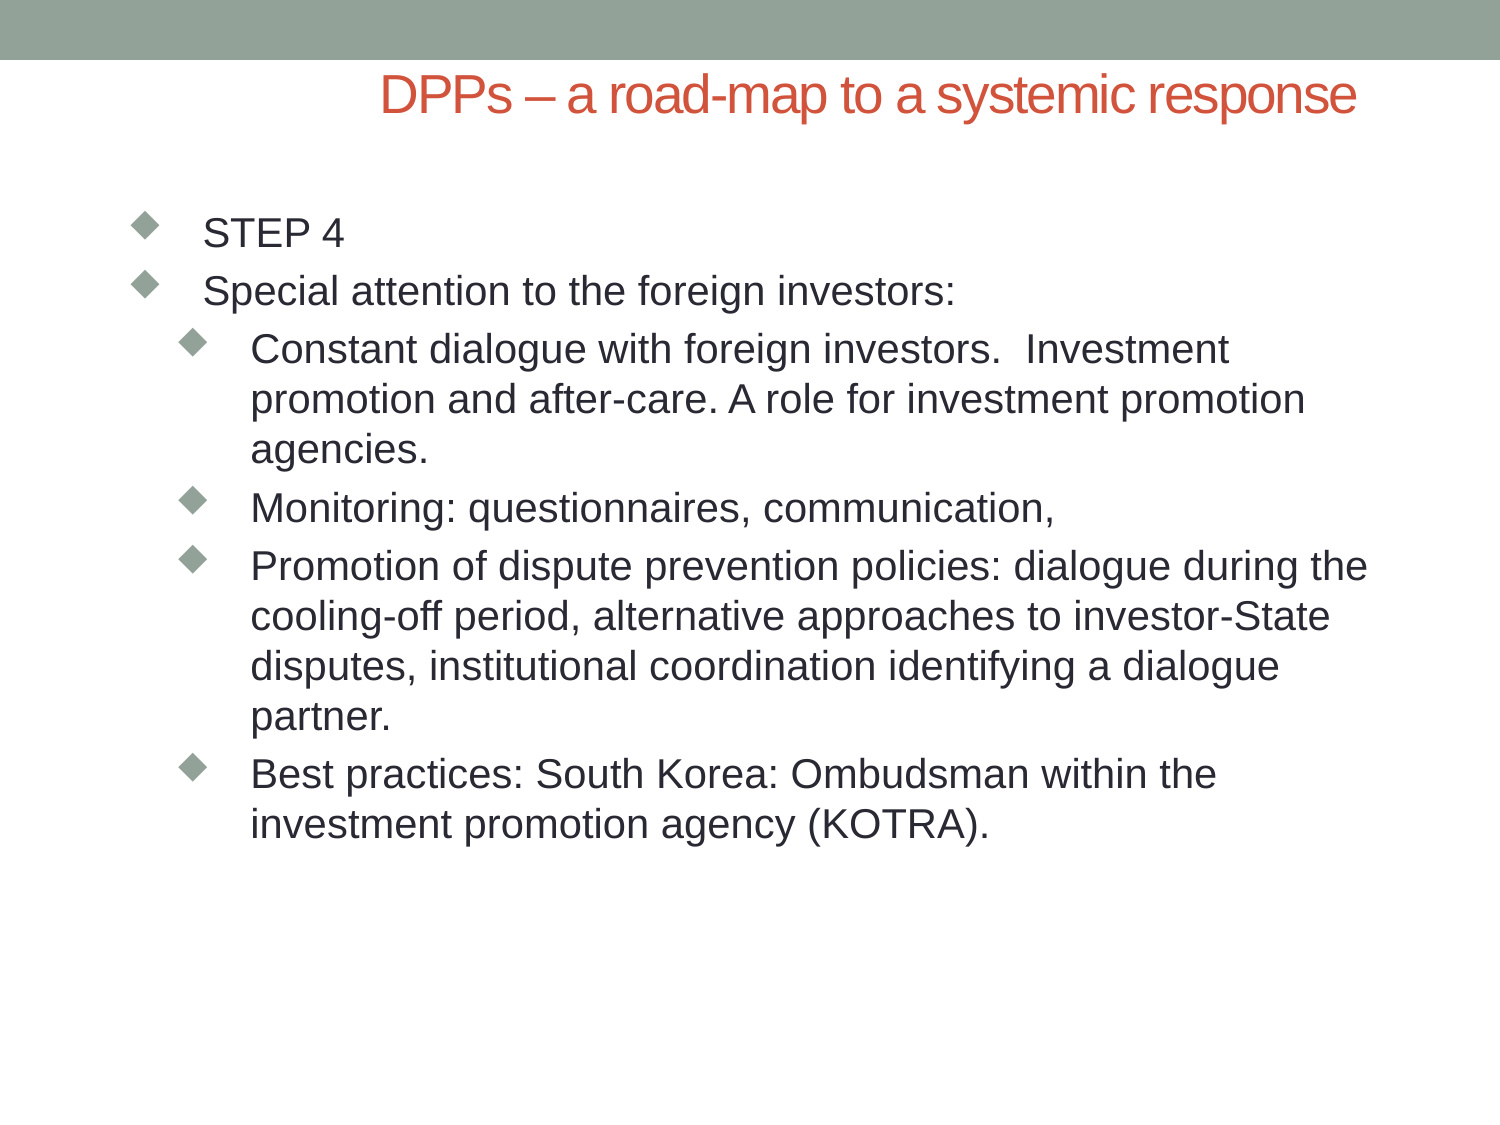

# DPPs – a road-map to a systemic response
STEP 4
Special attention to the foreign investors:
Constant dialogue with foreign investors. Investment promotion and after-care. A role for investment promotion agencies.
Monitoring: questionnaires, communication,
Promotion of dispute prevention policies: dialogue during the cooling-off period, alternative approaches to investor-State disputes, institutional coordination identifying a dialogue partner.
Best practices: South Korea: Ombudsman within the investment promotion agency (KOTRA).